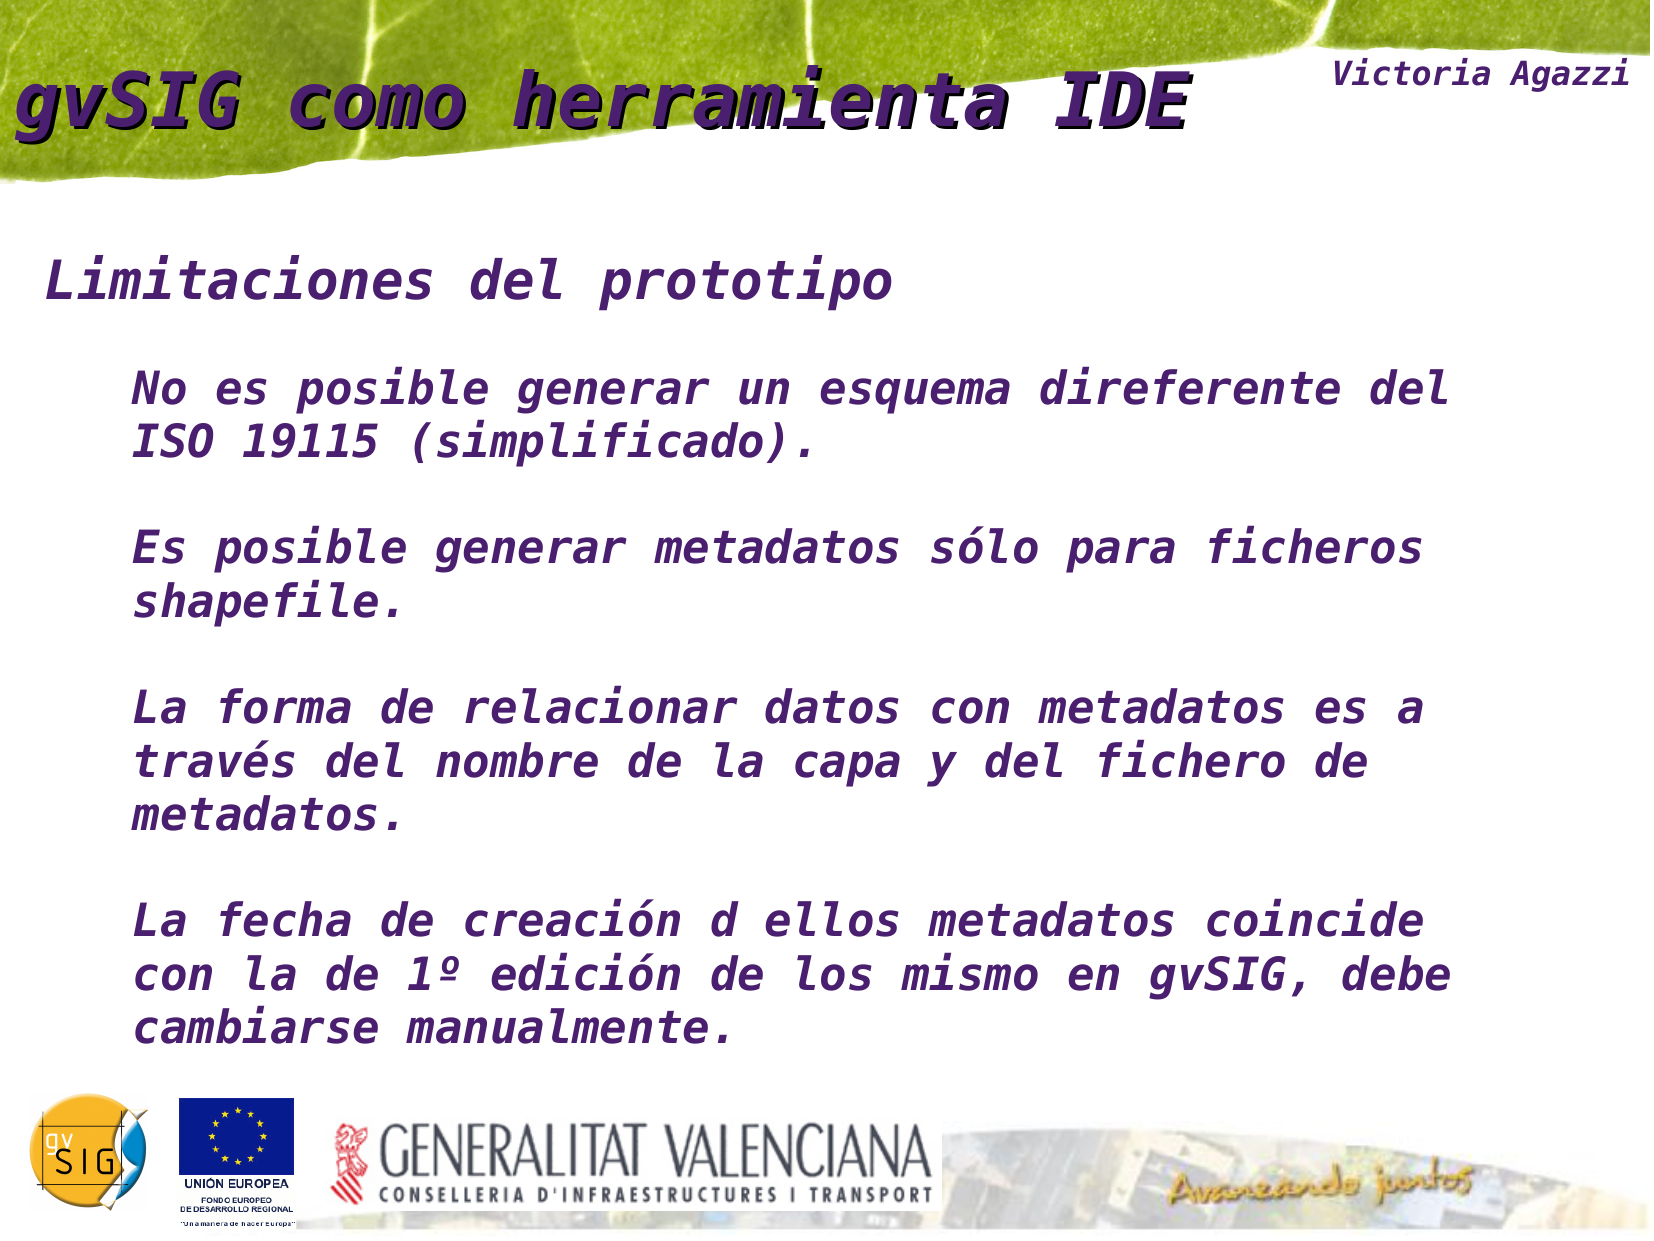

gvSIG como herramienta IDE
Victoria Agazzi
Limitaciones del prototipo
No es posible generar un esquema direferente del ISO 19115 (simplificado).
Es posible generar metadatos sólo para ficheros shapefile.
La forma de relacionar datos con metadatos es a través del nombre de la capa y del fichero de metadatos.
La fecha de creación d ellos metadatos coincide con la de 1º edición de los mismo en gvSIG, debe cambiarse manualmente.